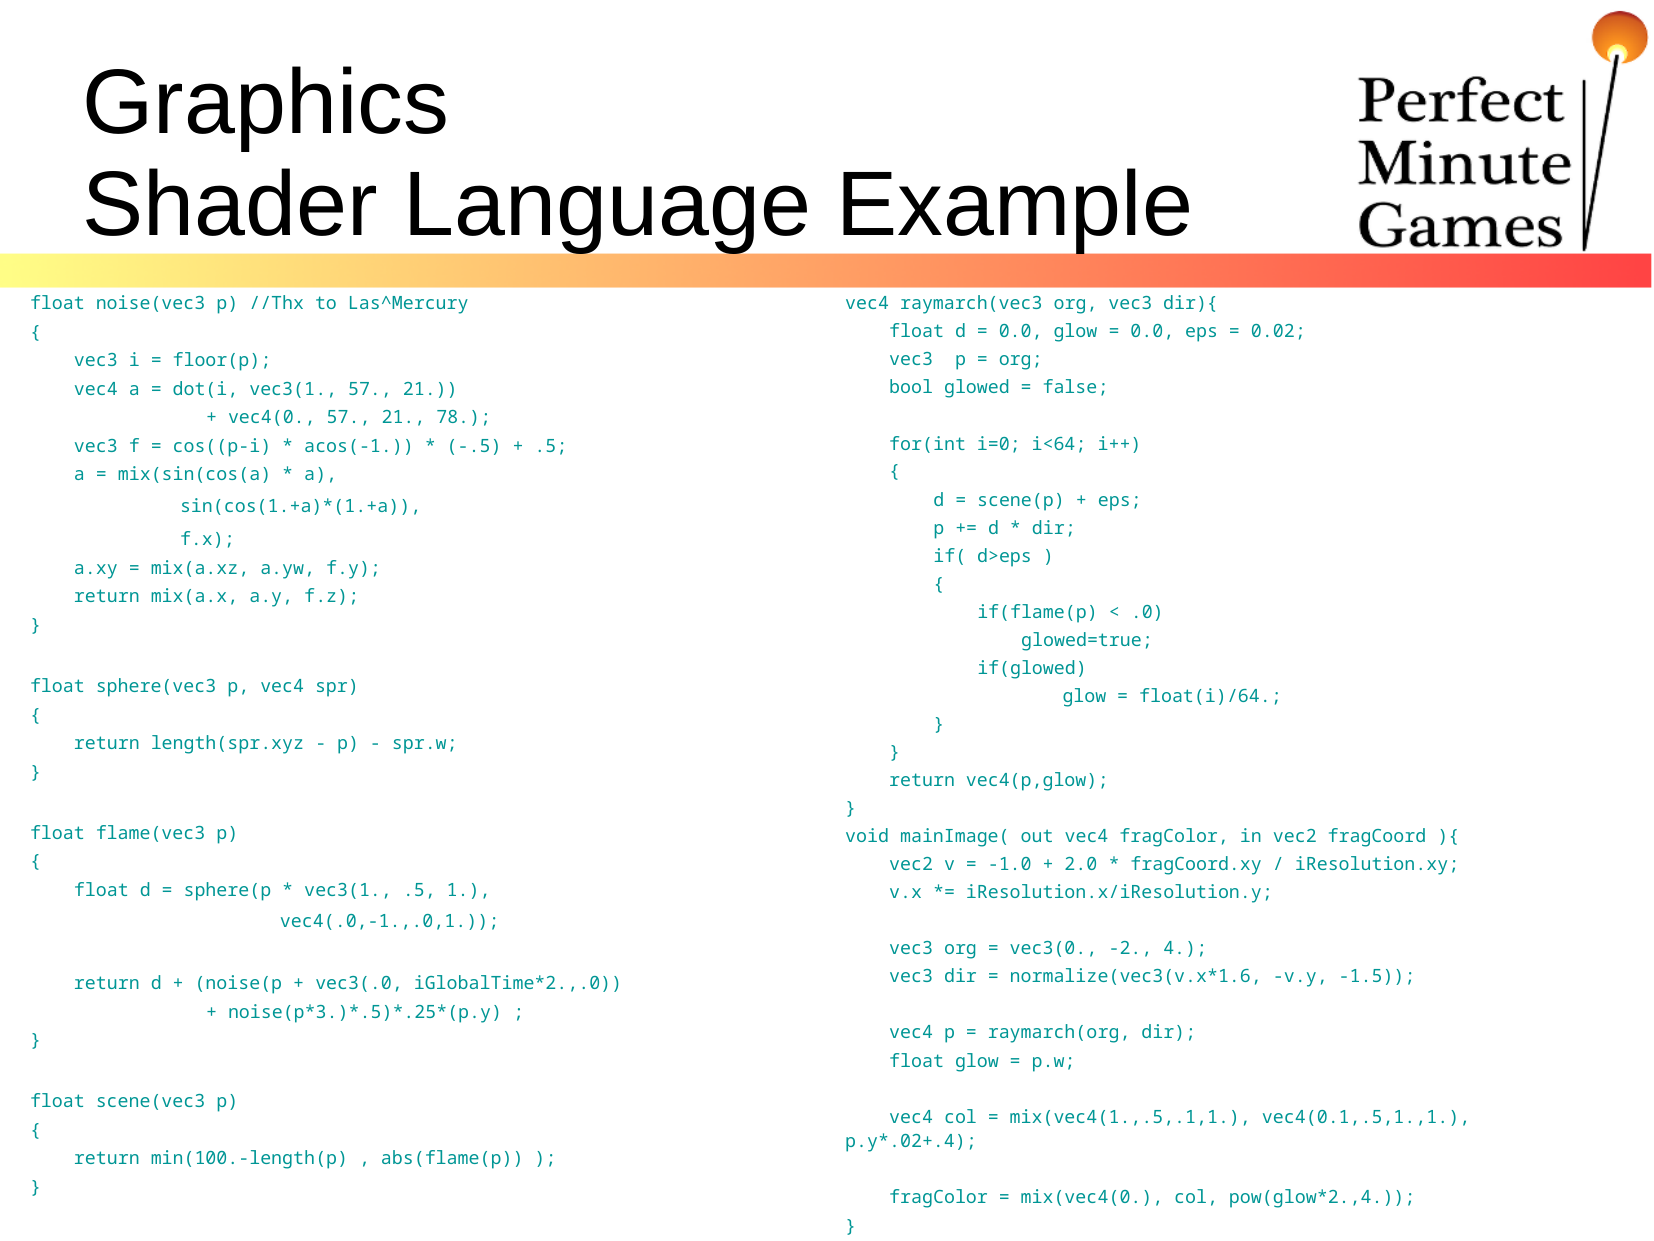

# Graphics Shader Language Example
float noise(vec3 p) //Thx to Las^Mercury
{
 vec3 i = floor(p);
 vec4 a = dot(i, vec3(1., 57., 21.))
 + vec4(0., 57., 21., 78.);
 vec3 f = cos((p-i) * acos(-1.)) * (-.5) + .5;
 a = mix(sin(cos(a) * a),
 sin(cos(1.+a)*(1.+a)),
 f.x);
 a.xy = mix(a.xz, a.yw, f.y);
 return mix(a.x, a.y, f.z);
}
float sphere(vec3 p, vec4 spr)
{
 return length(spr.xyz - p) - spr.w;
}
float flame(vec3 p)
{
 float d = sphere(p * vec3(1., .5, 1.),
 vec4(.0,-1.,.0,1.));
 return d + (noise(p + vec3(.0, iGlobalTime*2.,.0))
 + noise(p*3.)*.5)*.25*(p.y) ;
}
float scene(vec3 p)
{
 return min(100.-length(p) , abs(flame(p)) );
}
vec4 raymarch(vec3 org, vec3 dir){
 float d = 0.0, glow = 0.0, eps = 0.02;
 vec3 p = org;
 bool glowed = false;
 for(int i=0; i<64; i++)
 {
 d = scene(p) + eps;
 p += d * dir;
 if( d>eps )
 {
 if(flame(p) < .0)
 glowed=true;
 if(glowed)
 	 glow = float(i)/64.;
 }
 }
 return vec4(p,glow);
}
void mainImage( out vec4 fragColor, in vec2 fragCoord ){
 vec2 v = -1.0 + 2.0 * fragCoord.xy / iResolution.xy;
 v.x *= iResolution.x/iResolution.y;
 vec3 org = vec3(0., -2., 4.);
 vec3 dir = normalize(vec3(v.x*1.6, -v.y, -1.5));
 vec4 p = raymarch(org, dir);
 float glow = p.w;
 vec4 col = mix(vec4(1.,.5,.1,1.), vec4(0.1,.5,1.,1.), p.y*.02+.4);
 fragColor = mix(vec4(0.), col, pow(glow*2.,4.));
}